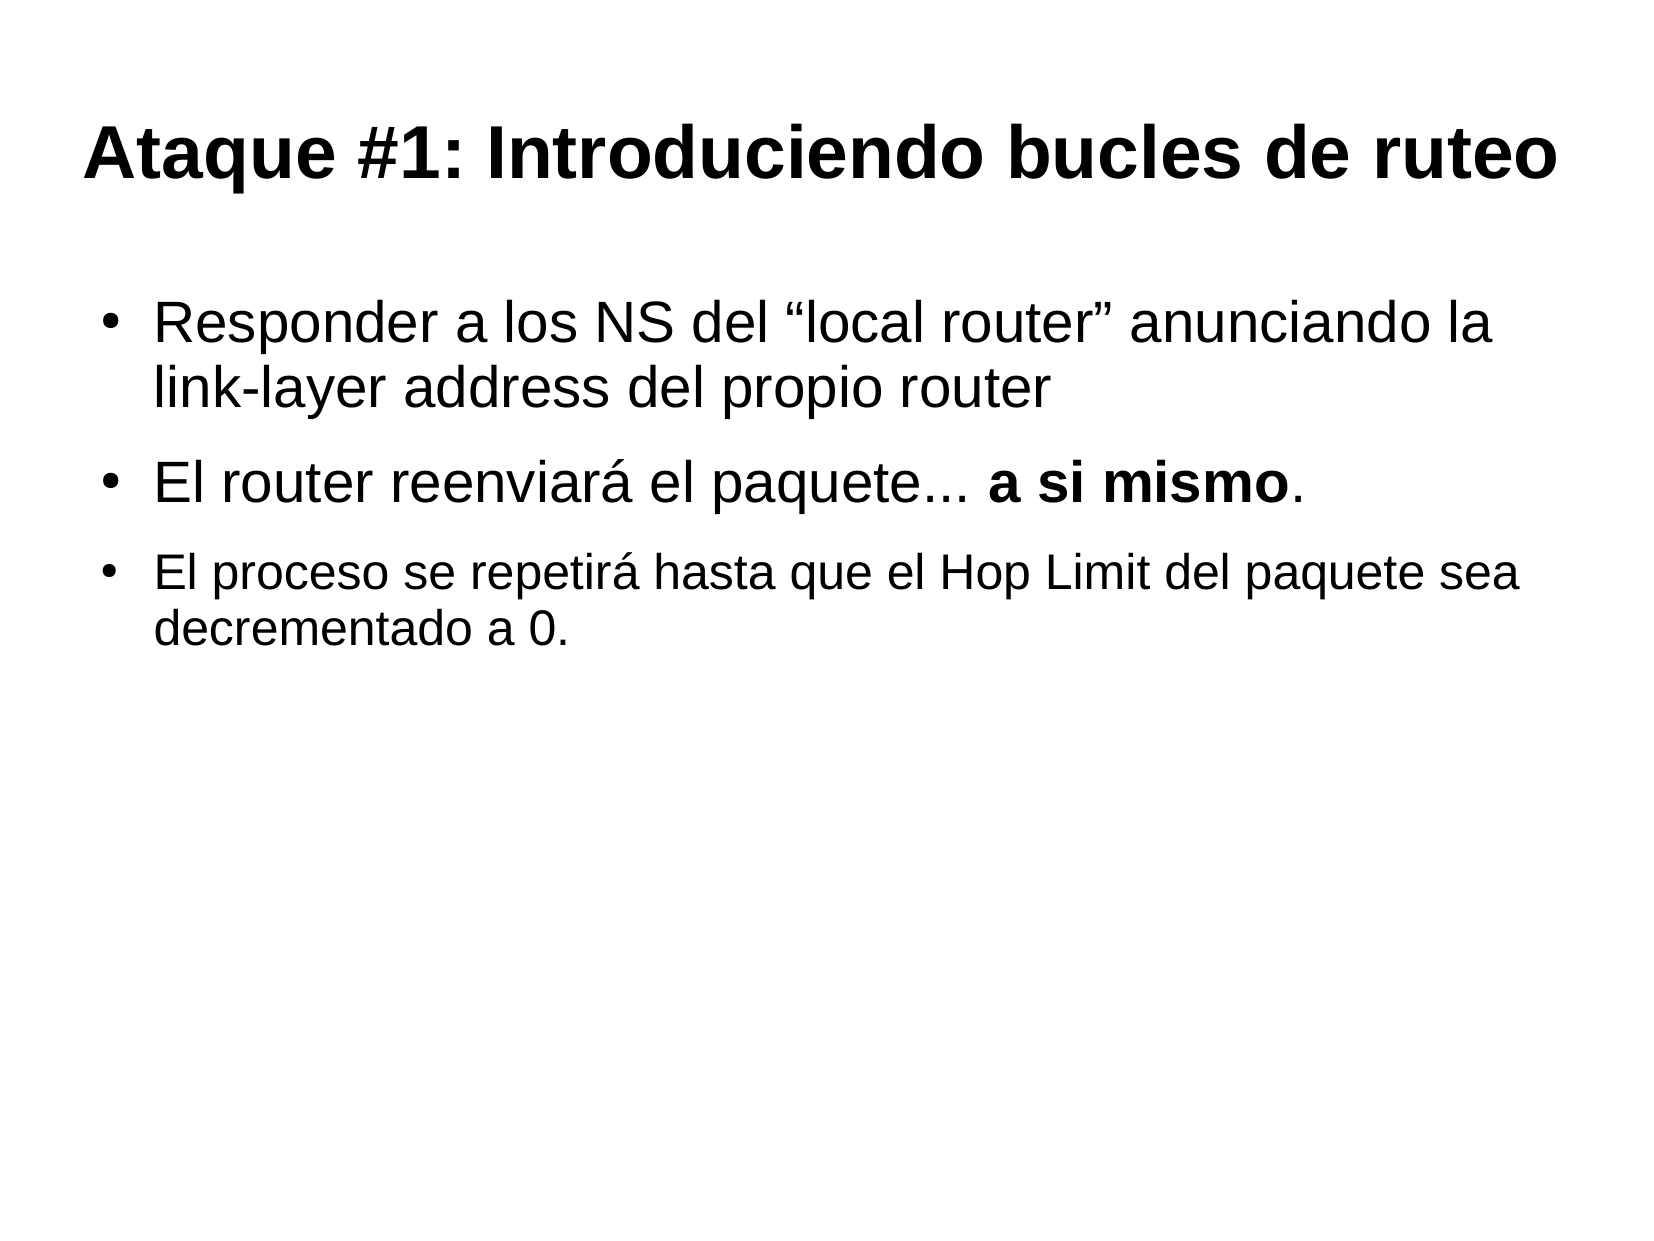

# Ataque #1: Introduciendo bucles de ruteo
Responder a los NS del “local router” anunciando la link-layer address del propio router
El router reenviará el paquete... a si mismo.
El proceso se repetirá hasta que el Hop Limit del paquete sea decrementado a 0.